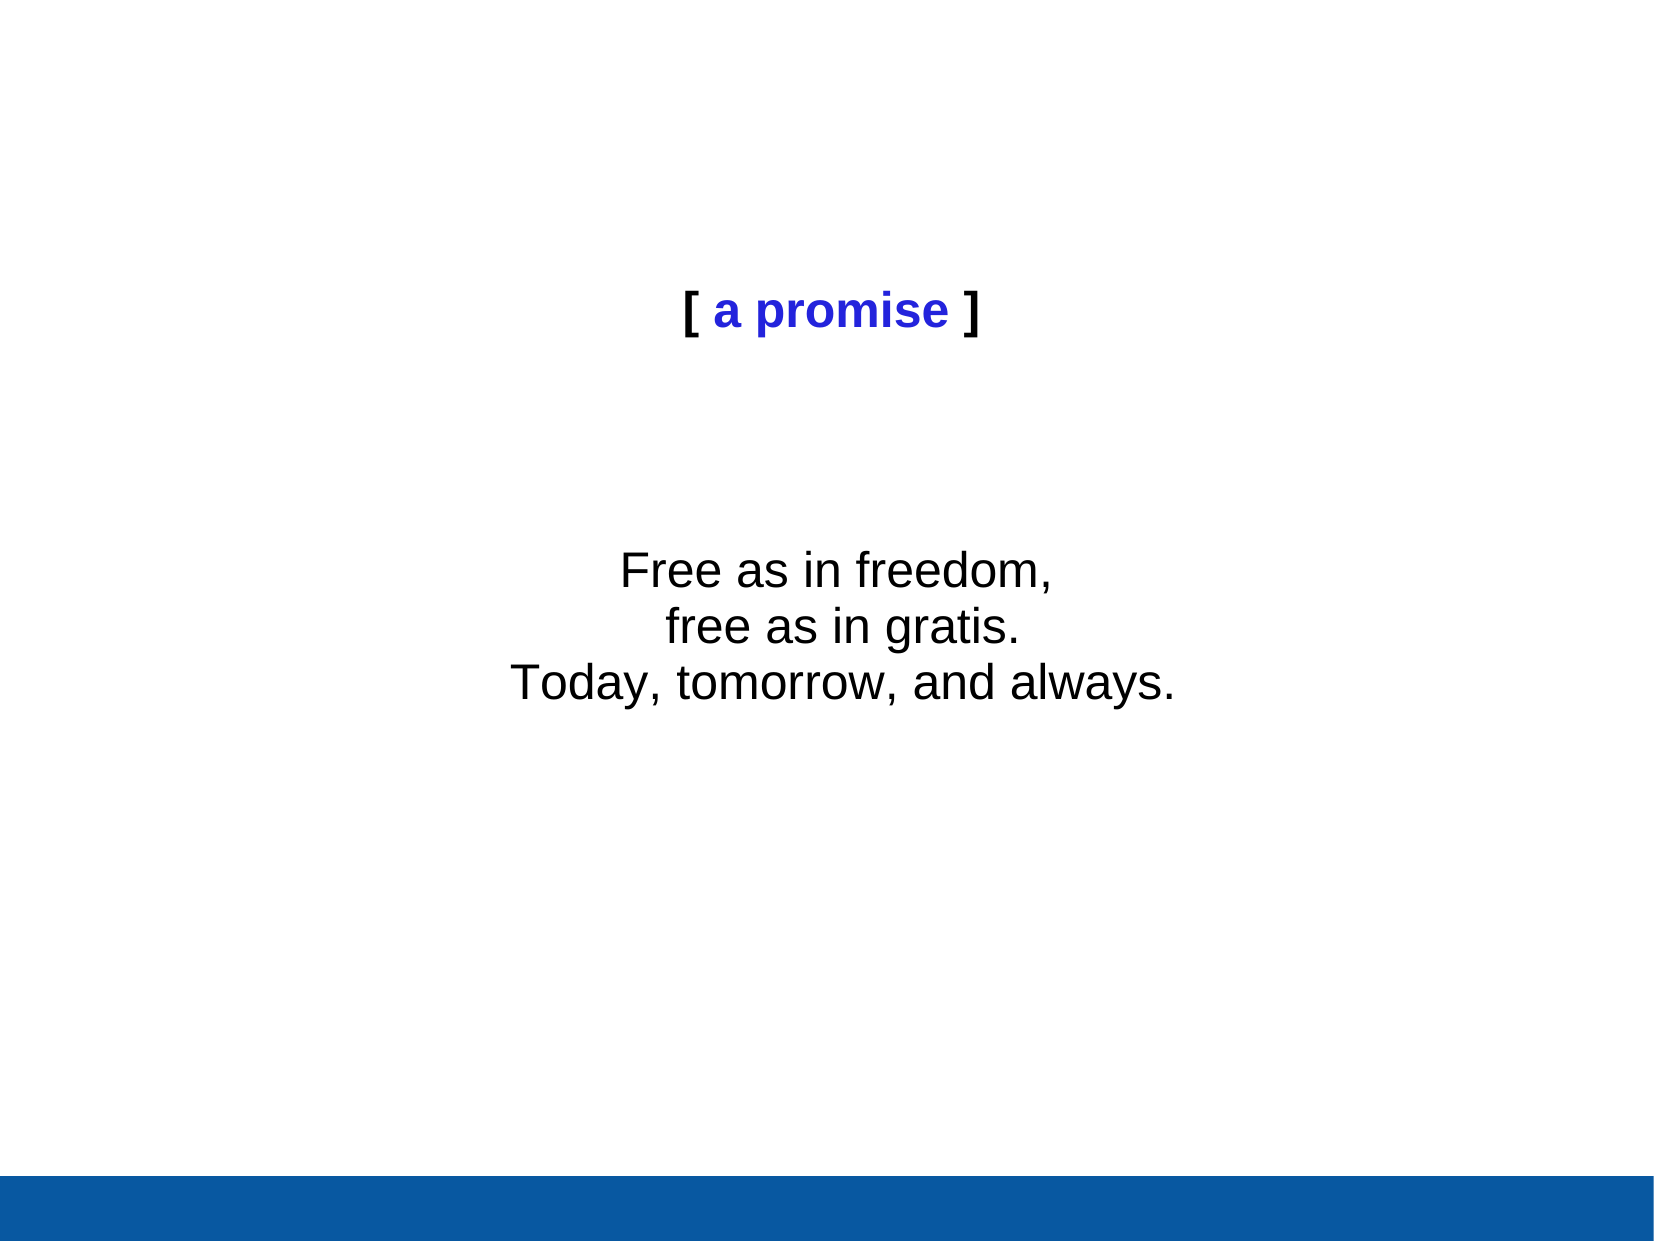

[ a promise ]
Free as in freedom,
free as in gratis.
Today, tomorrow, and always.